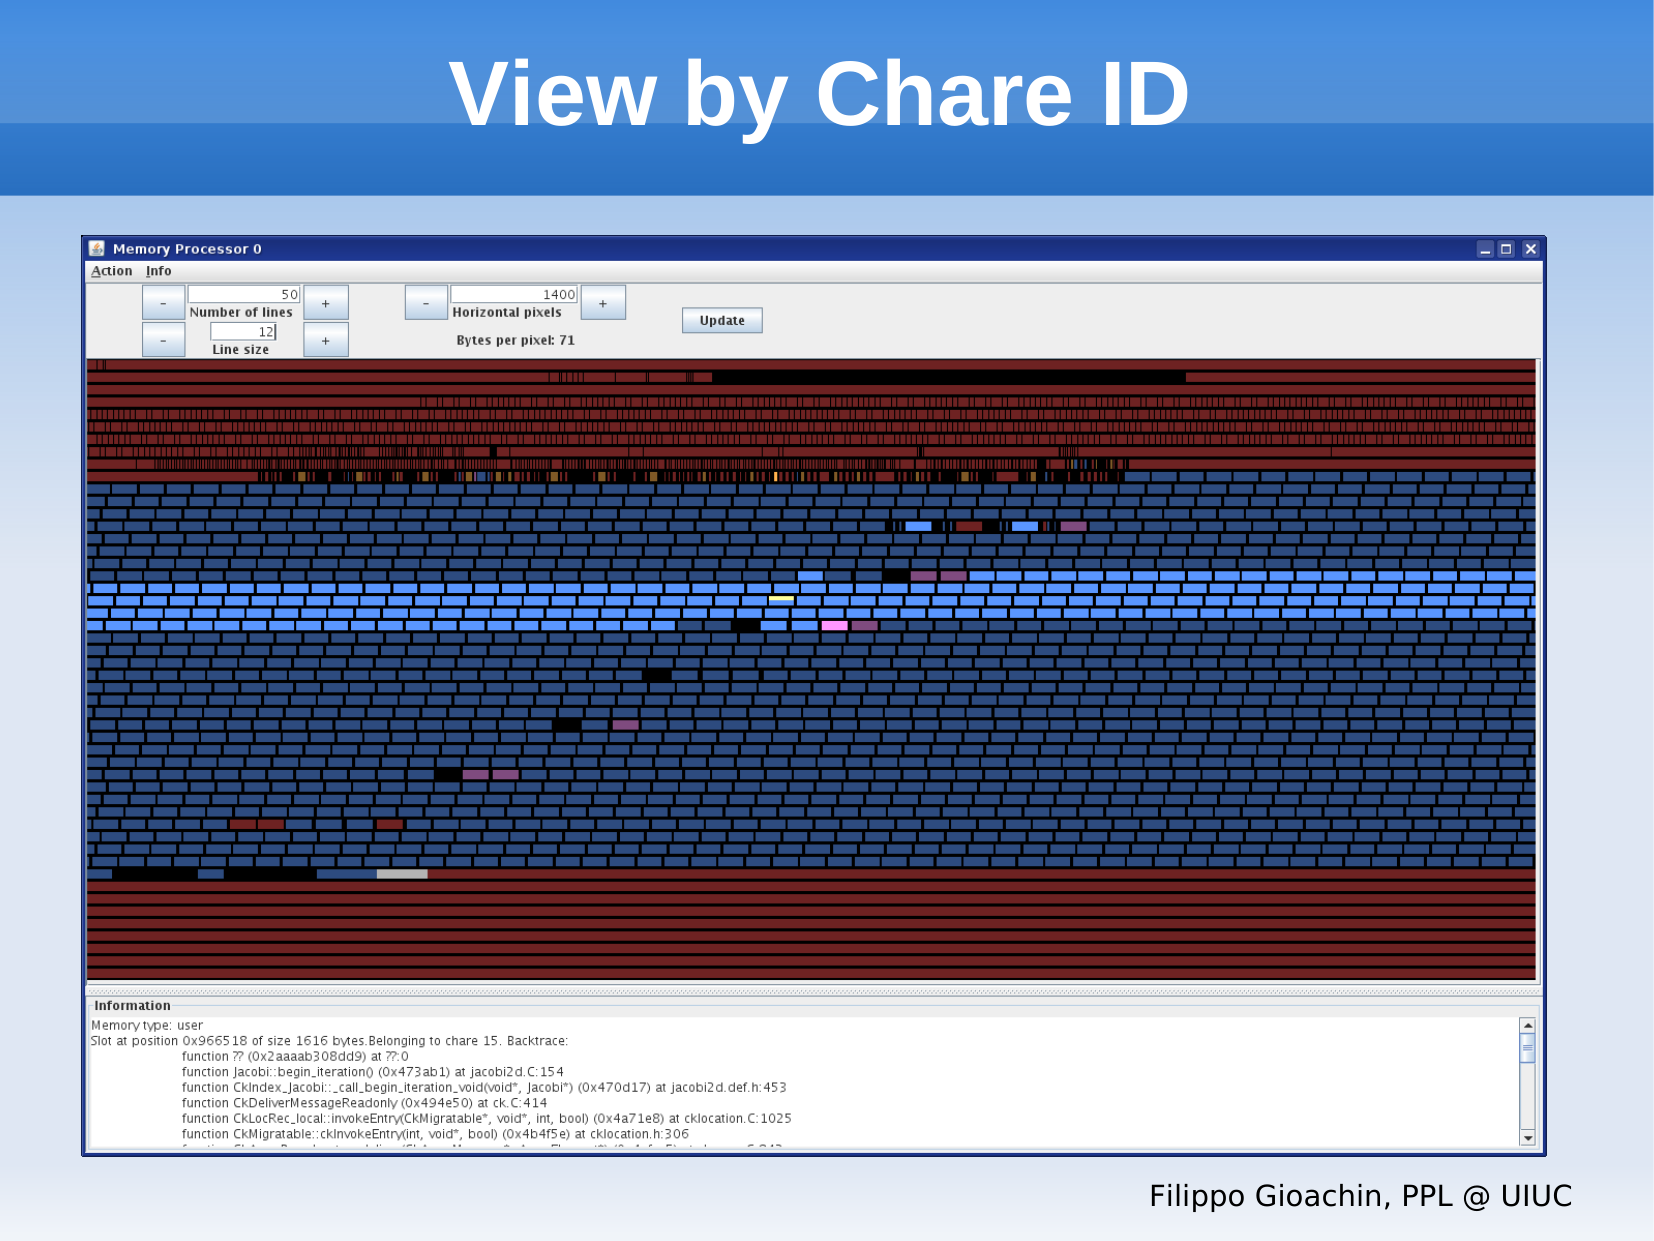

# View by Chare ID
Filippo Gioachin, PPL @ UIUC